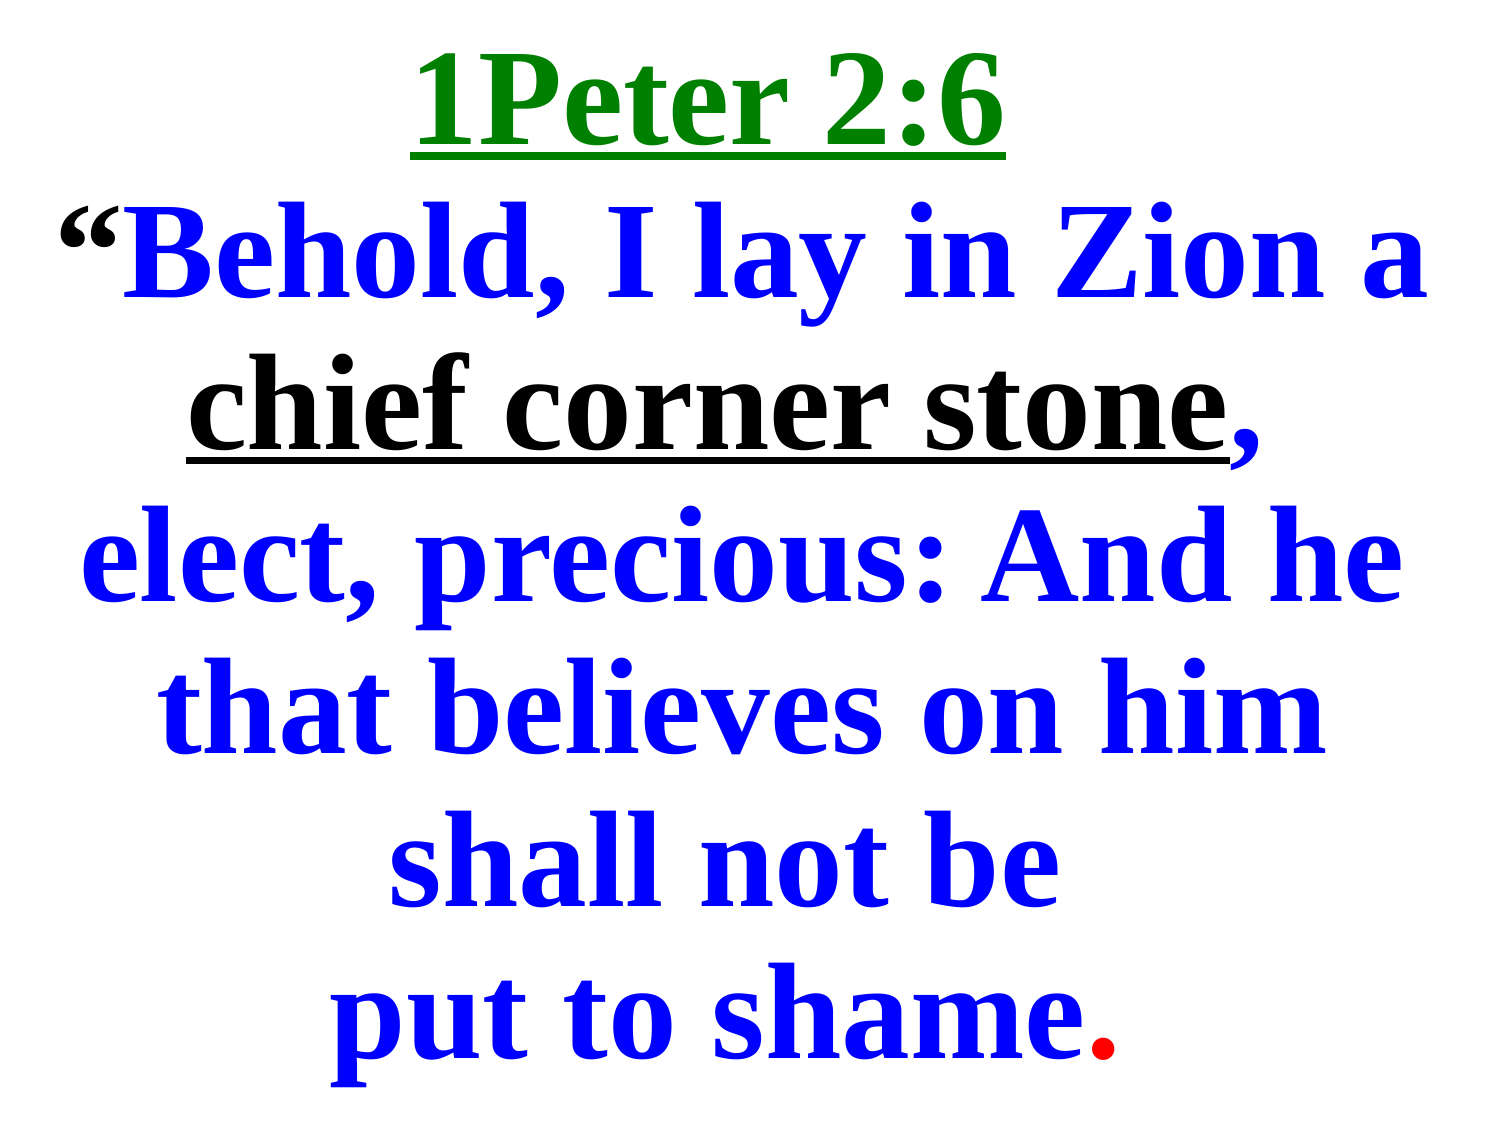

1Peter 2:6
“Behold, I lay in Zion a chief corner stone,
elect, precious: And he that believes on him shall not be
put to shame.